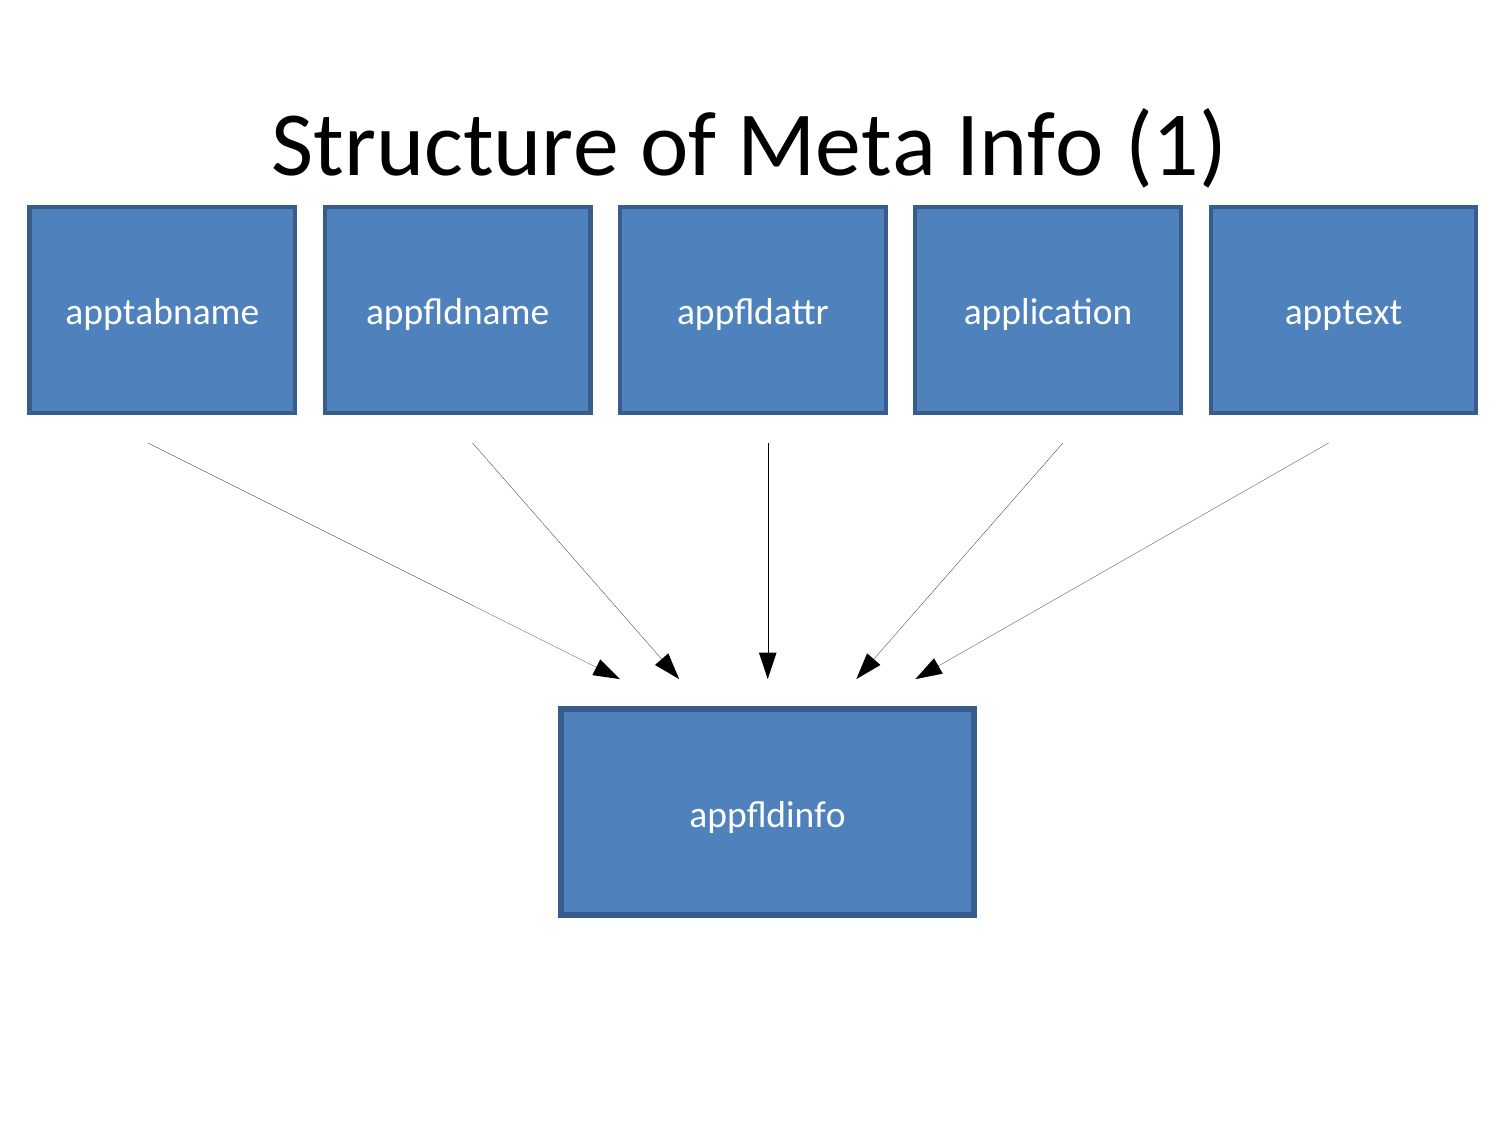

Structure of Meta Info (1)
apptabname
appfldname
appfldattr
application
apptext
appfldinfo